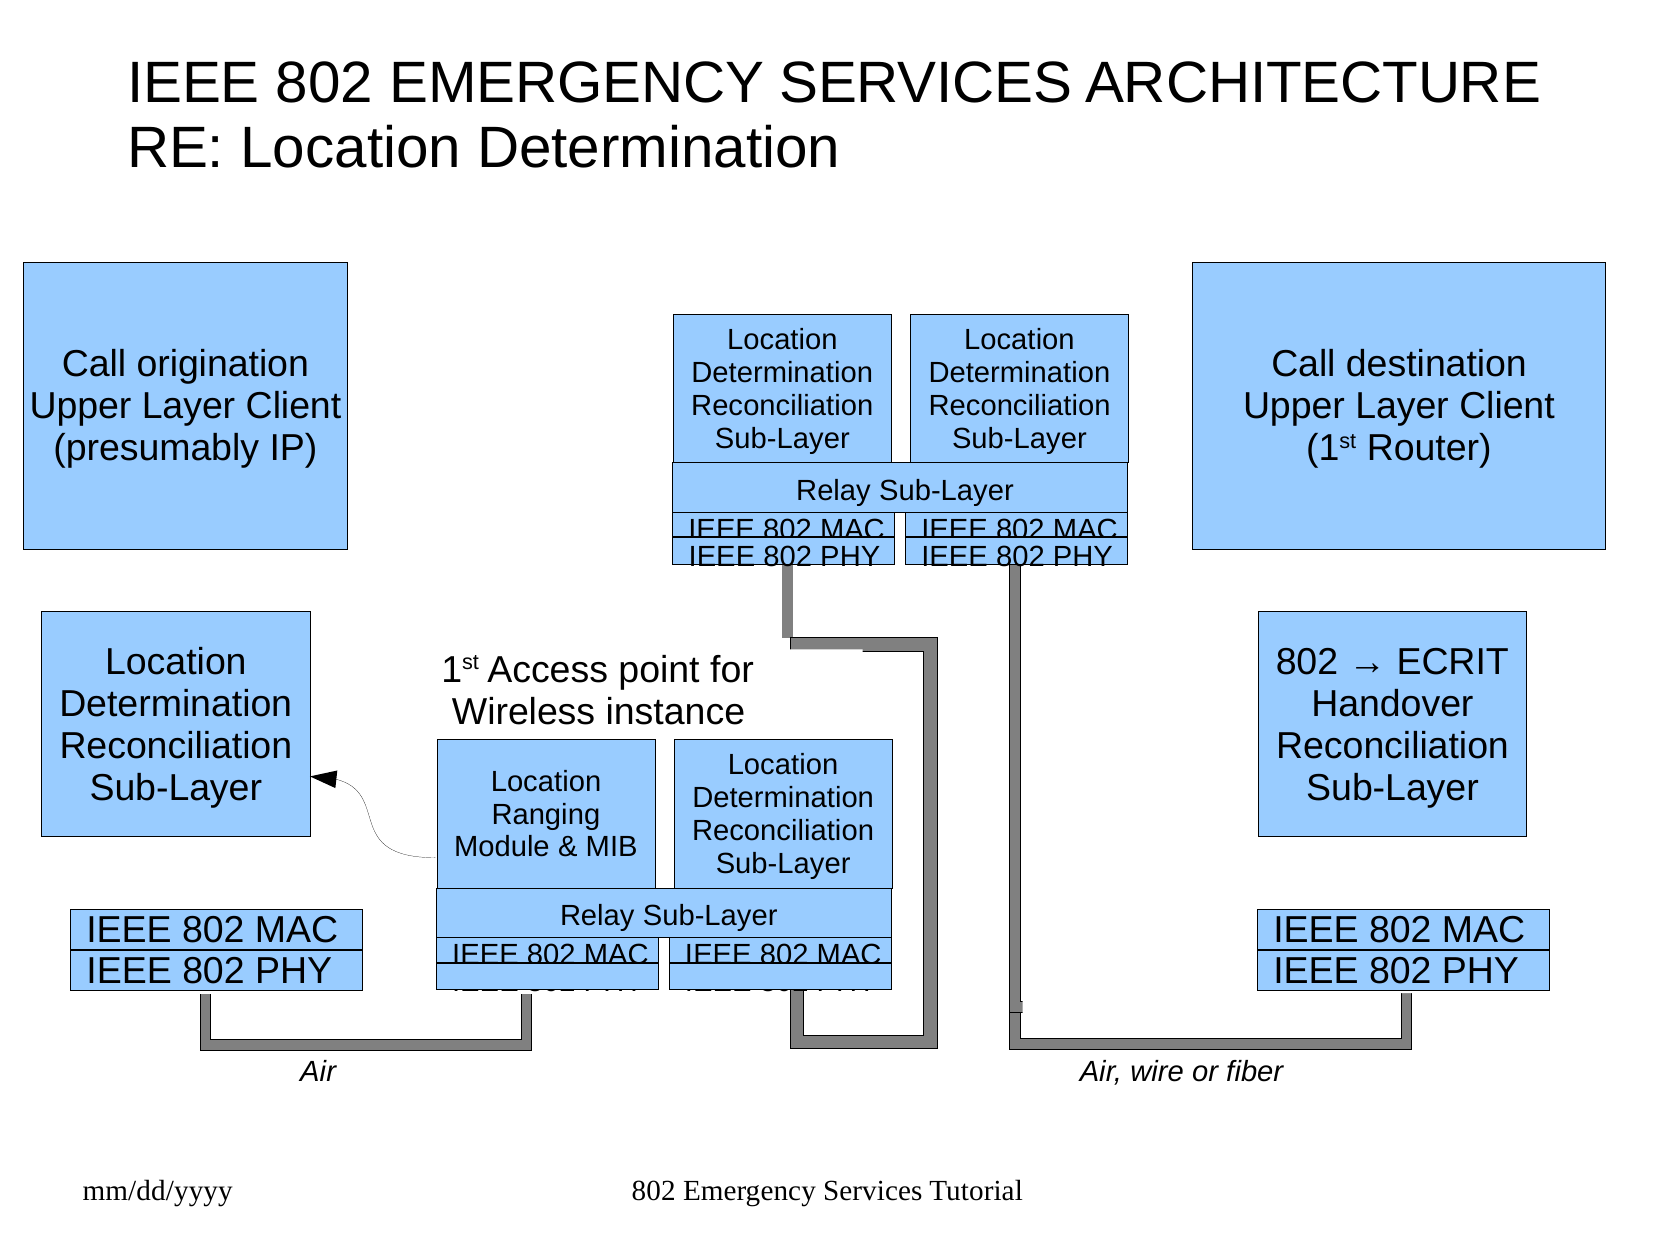

IEEE 802 EMERGENCY SERVICES ARCHITECTURE
RE: Location Determination
Call origination
Upper Layer Client
(presumably IP)
Call destination
Upper Layer Client
(1st Router)
Location
Determination
Reconciliation
Sub-Layer
Location
Determination
Reconciliation
Sub-Layer
Relay Sub-Layer
IEEE 802 MAC
IEEE 802 MAC
IEEE 802 PHY
IEEE 802 PHY
Location
Determination
Reconciliation
Sub-Layer
802 → ECRIT
Handover
Reconciliation
Sub-Layer
1st Access point for
 Wireless instance
Location
Ranging
Module & MIB
Location
Determination
Reconciliation
Sub-Layer
Relay Sub-Layer
IEEE 802 MAC
IEEE 802 MAC
IEEE 802 MAC
IEEE 802 MAC
IEEE 802 MAC
IEEE 802 PHY
IEEE 802 PHY
IEEE 802 PHY
IEEE 802 PHY
IEEE 802 PHY
Air
Air, wire or fiber